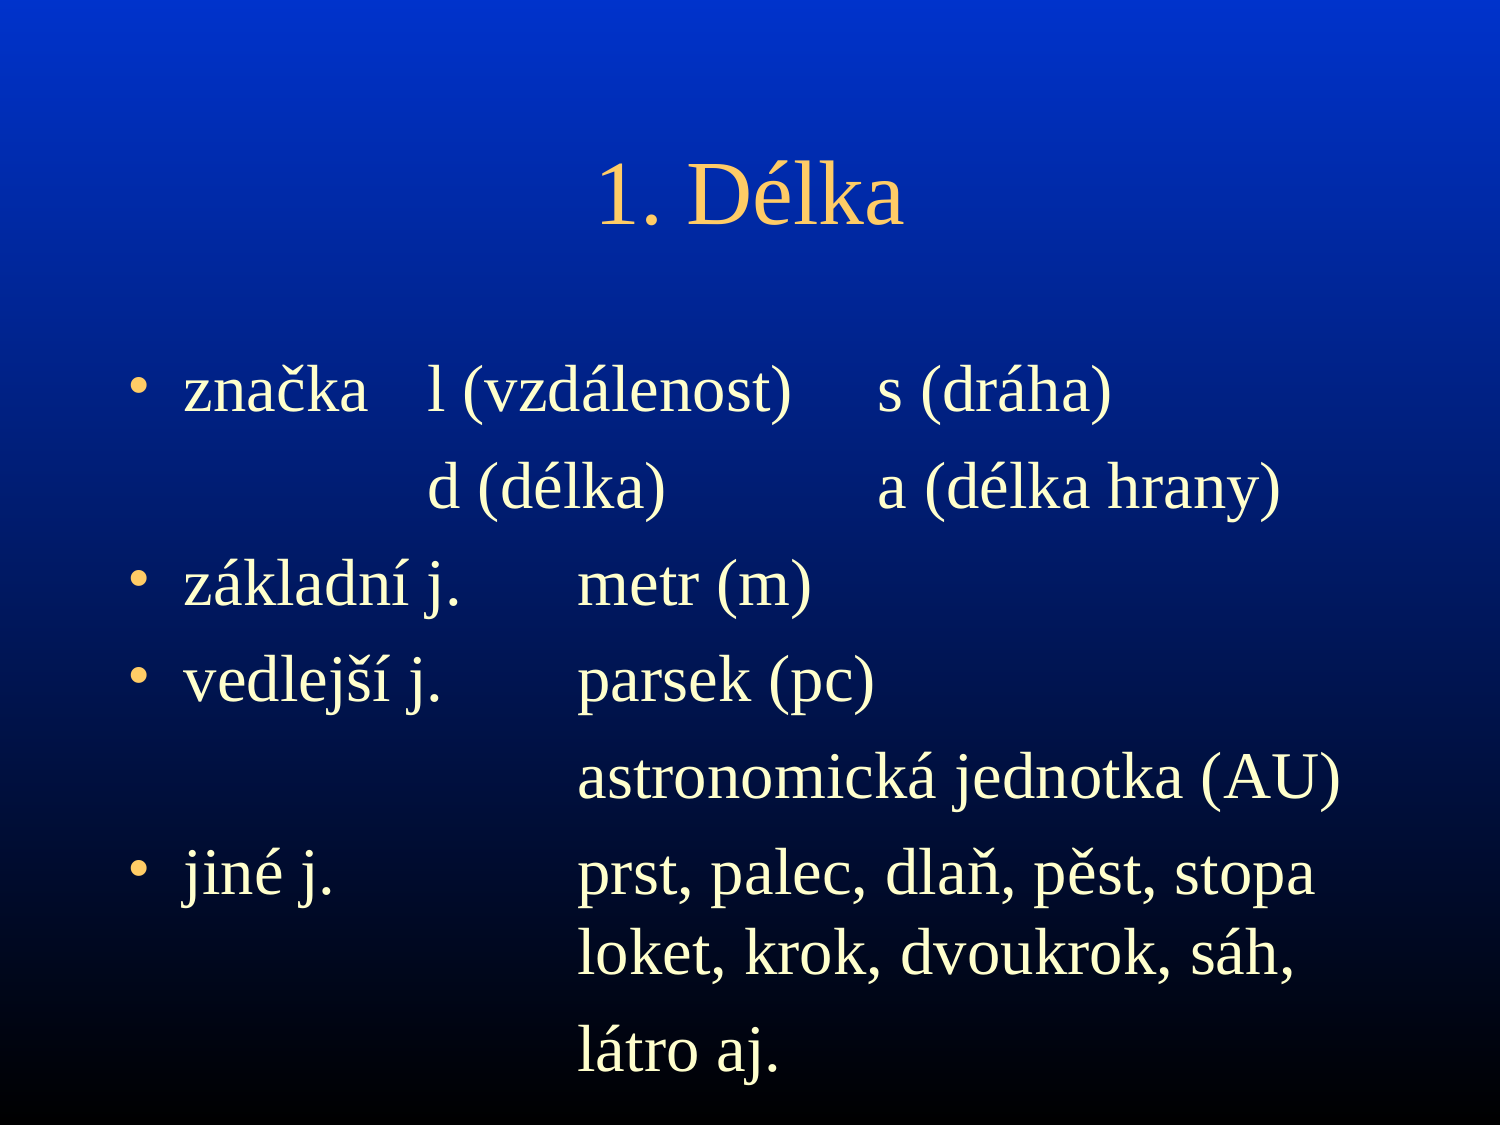

# 1. Délka
značka 	l (vzdálenost)	s (dráha)
d (délka)		a (délka hrany)
základní j.	metr (m)
vedlejší j.	parsek (pc)
		astronomická jednotka (AU)
jiné j.		prst, palec, dlaň, pěst, stopa 			loket, krok, dvoukrok, sáh,
				látro aj.
4